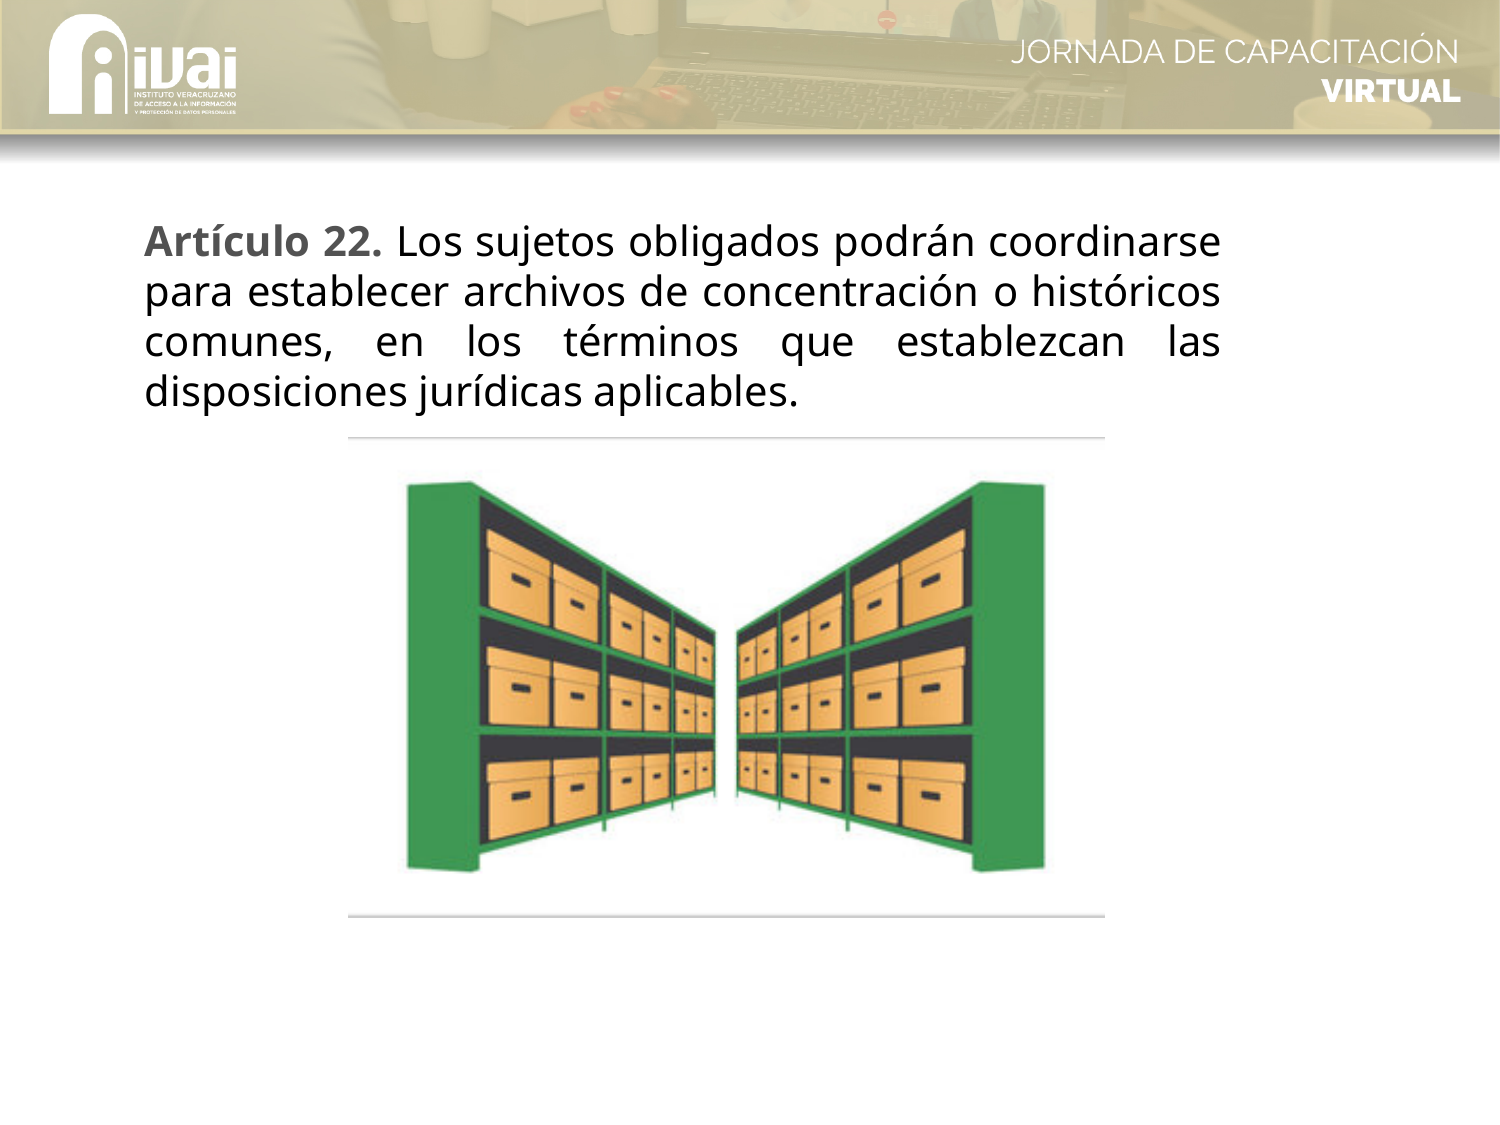

Artículo 22. Los sujetos obligados podrán coordinarse para establecer archivos de concentración o históricos comunes, en los términos que establezcan las disposiciones jurídicas aplicables.